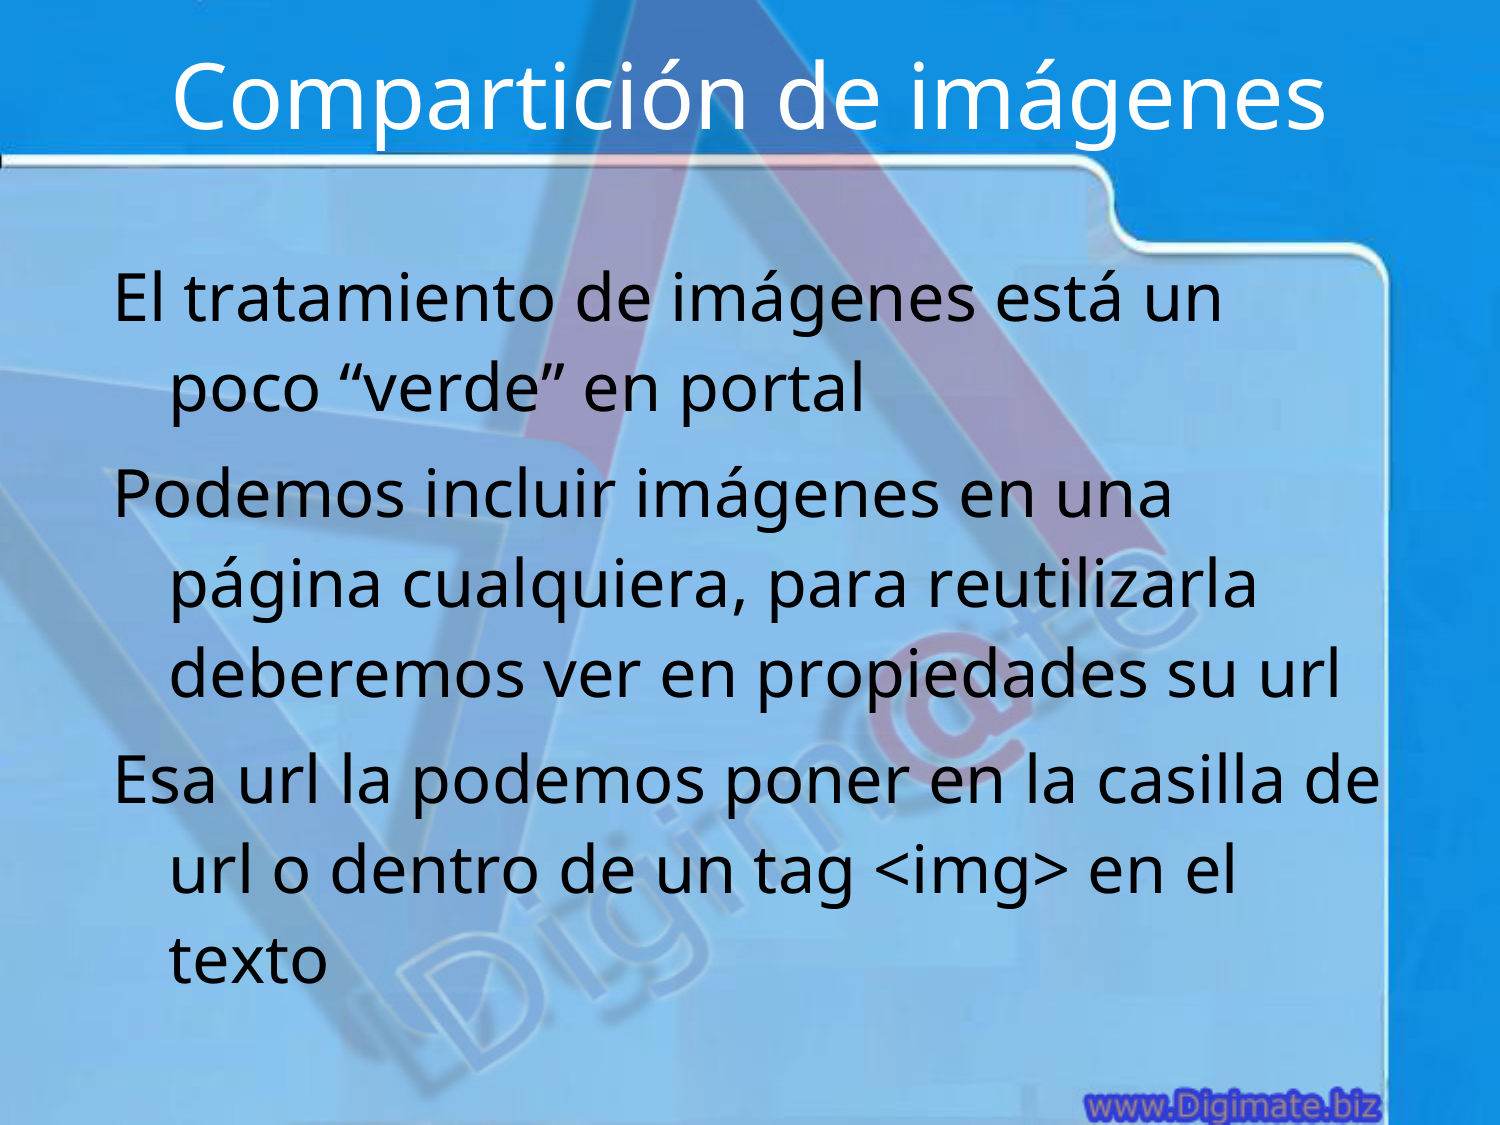

# Compartición de imágenes
El tratamiento de imágenes está un poco “verde” en portal
Podemos incluir imágenes en una página cualquiera, para reutilizarla deberemos ver en propiedades su url
Esa url la podemos poner en la casilla de url o dentro de un tag <img> en el texto